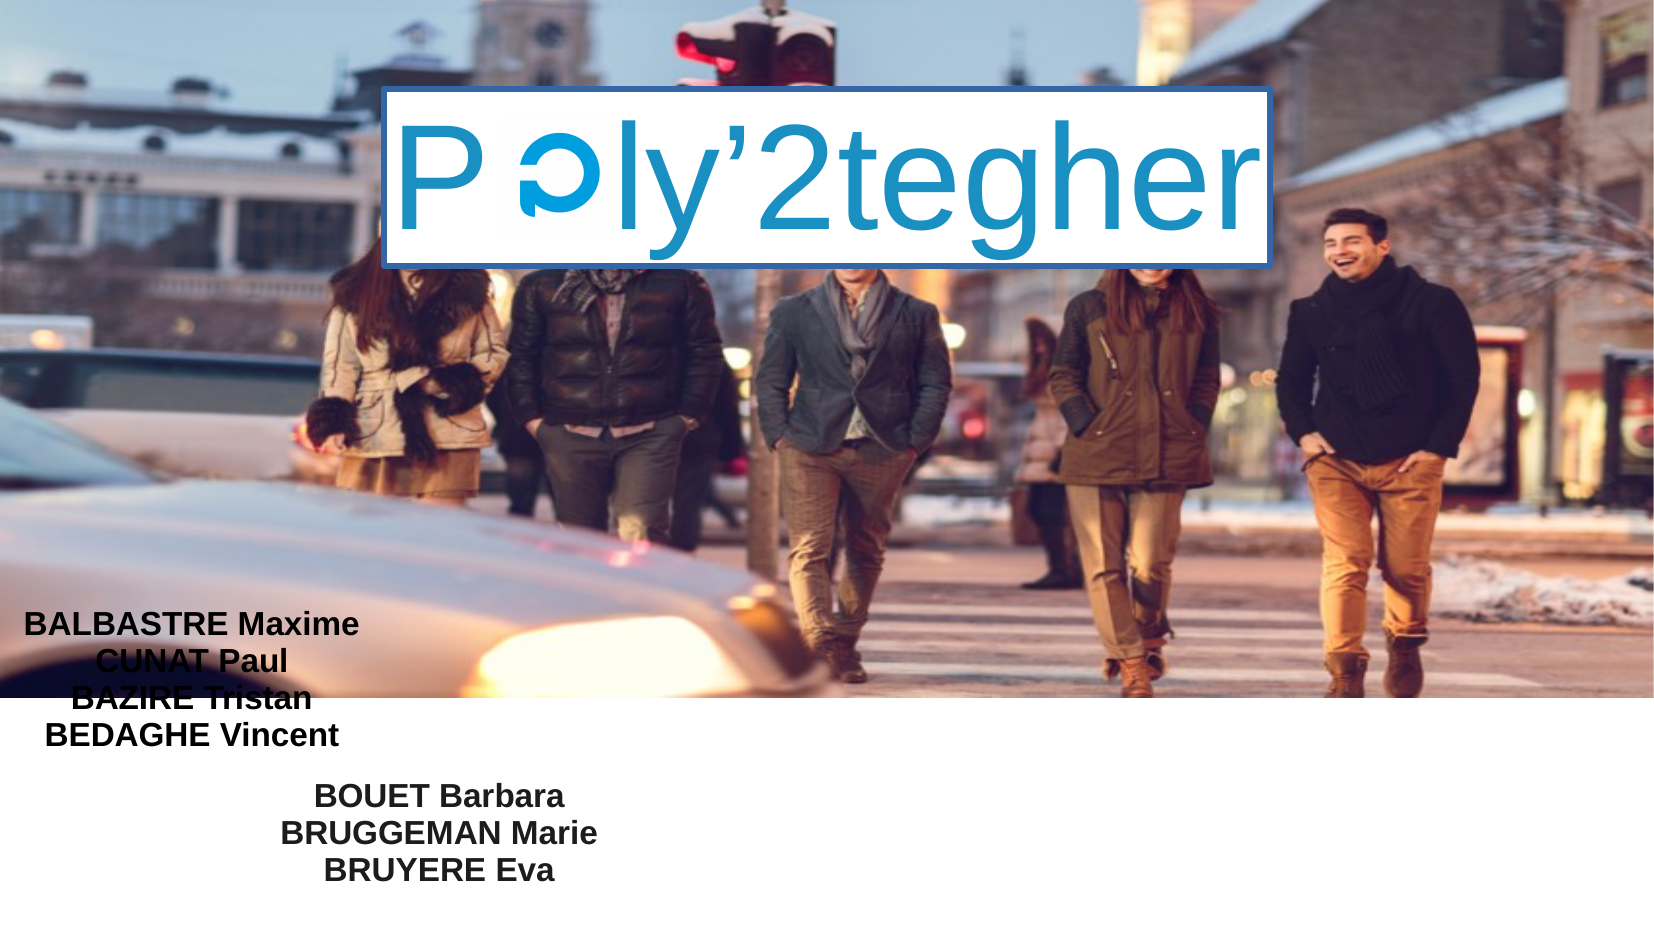

P ly’2tegher
# BALBASTRE Maxime
CUNAT Paul
BAZIRE Tristan
BEDAGHE Vincent
BOUET Barbara
BRUGGEMAN Marie
BRUYERE Eva